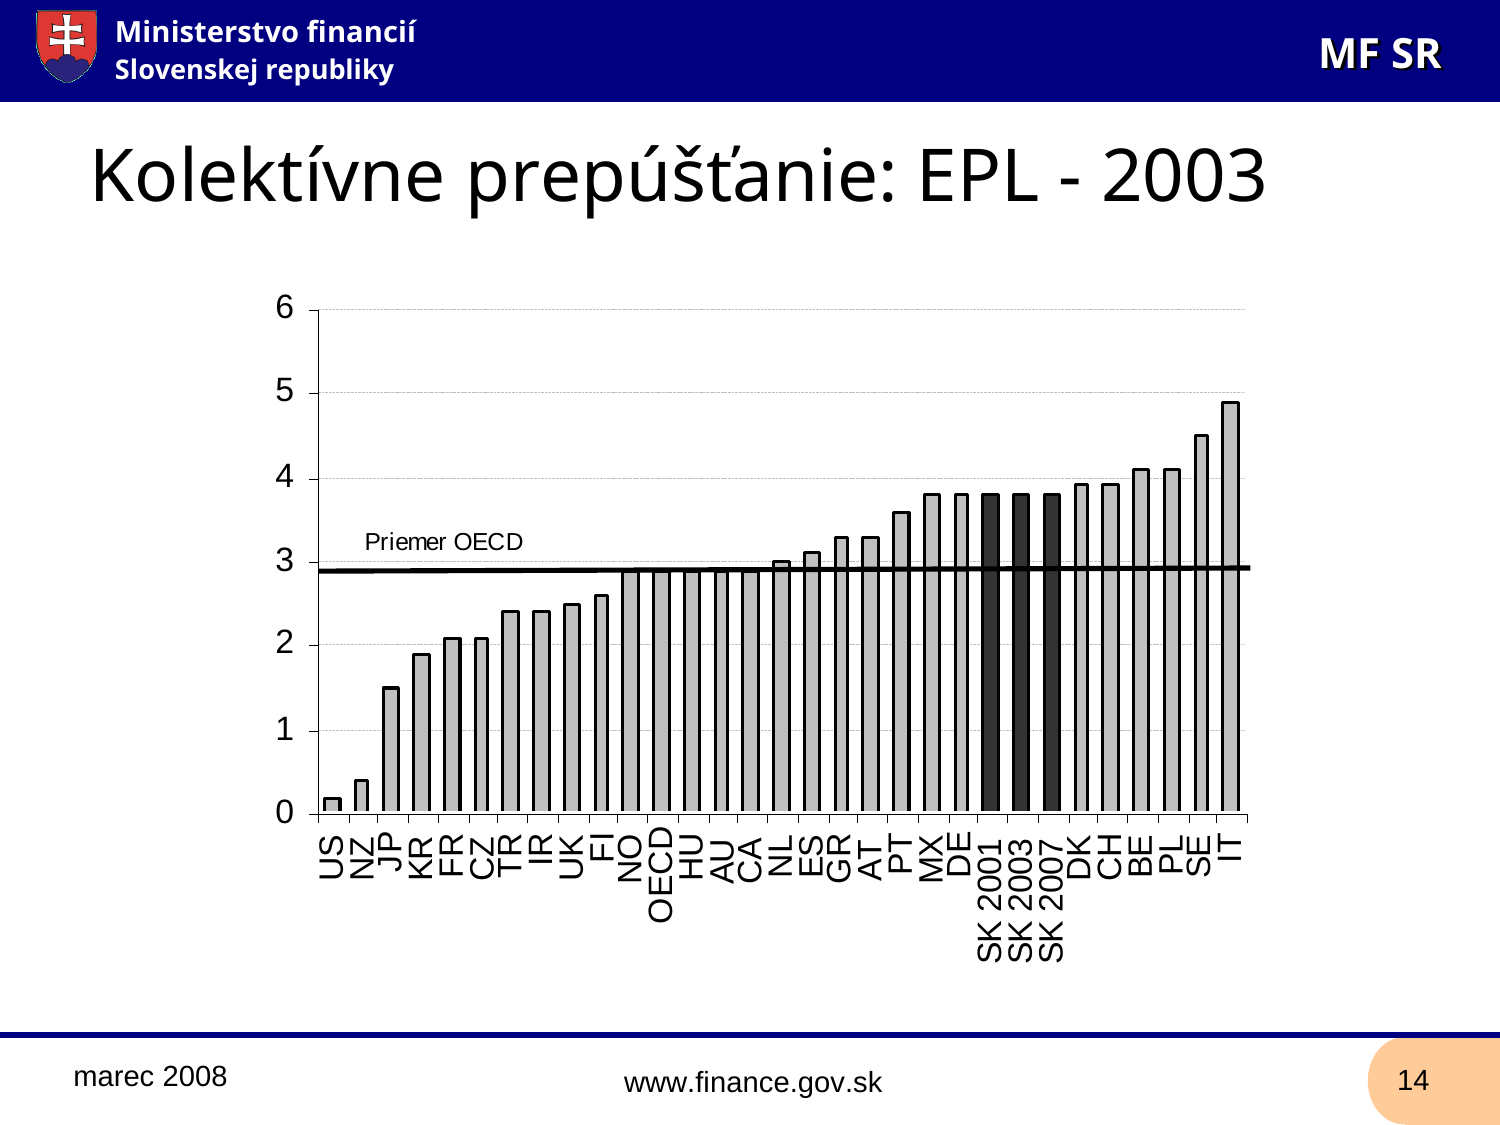

# Kolektívne prepúšťanie: EPL - 2003
marec 2008
14
www.finance.gov.sk